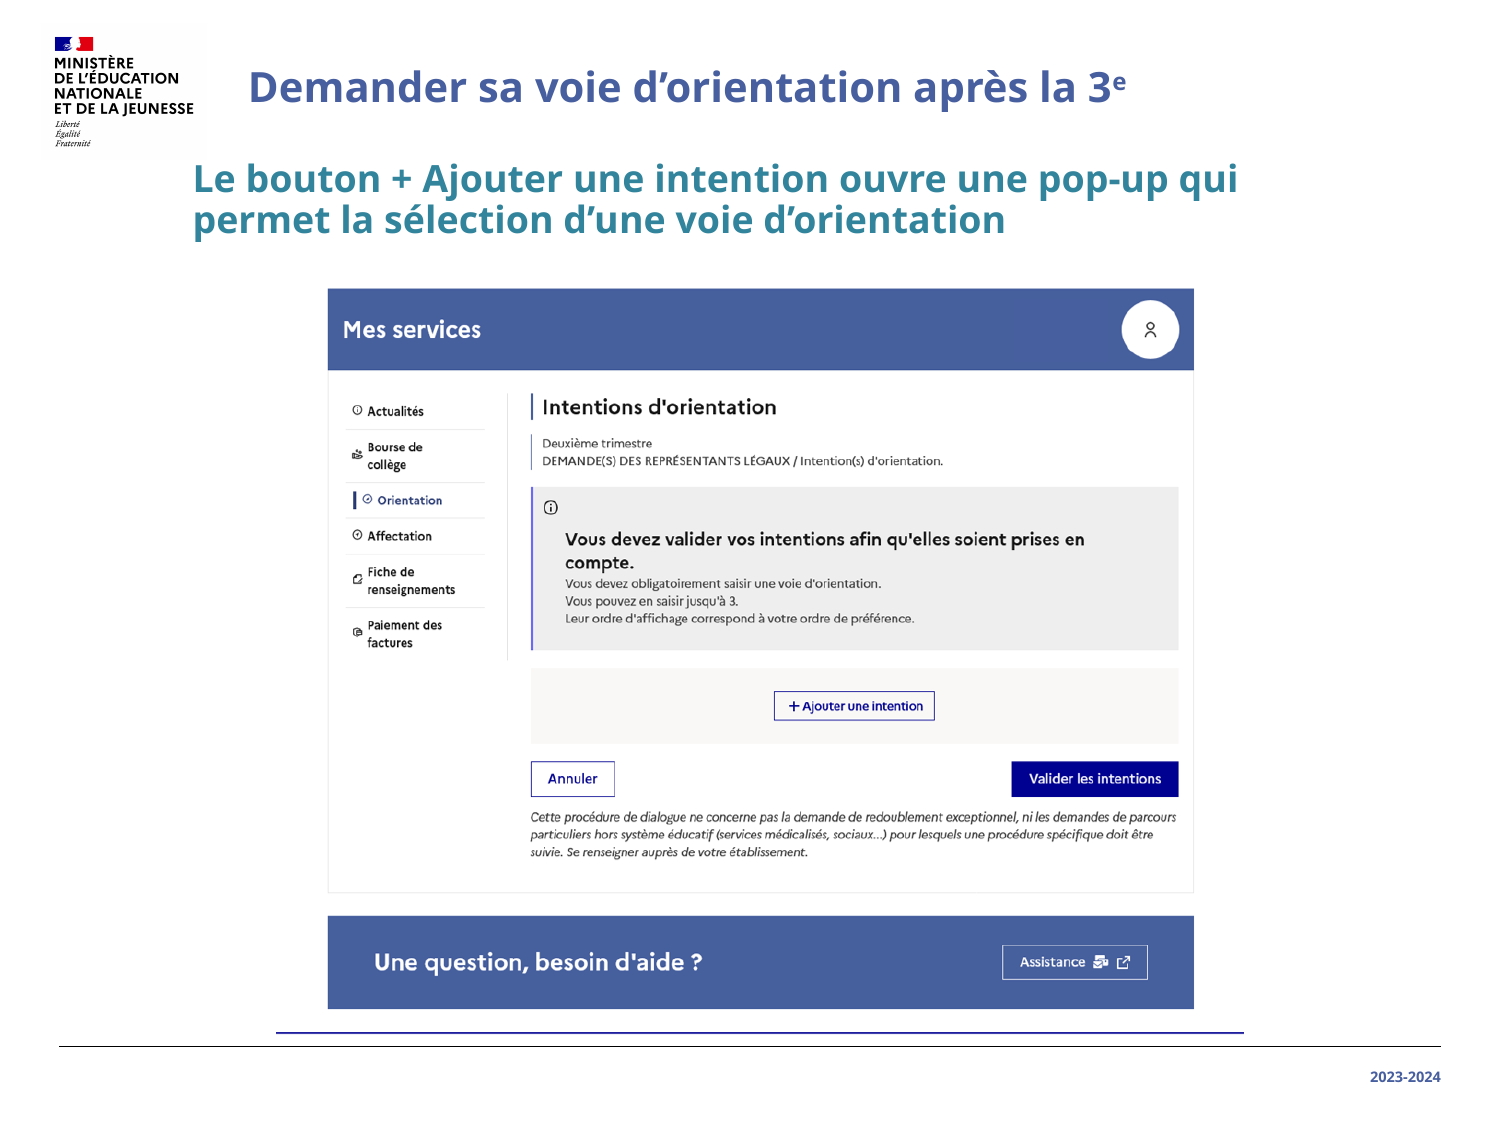

Demander sa voie d’orientation après la 3e
# Le bouton + Ajouter une intention ouvre une pop-up qui permet la sélection d’une voie d’orientation
2023-2024